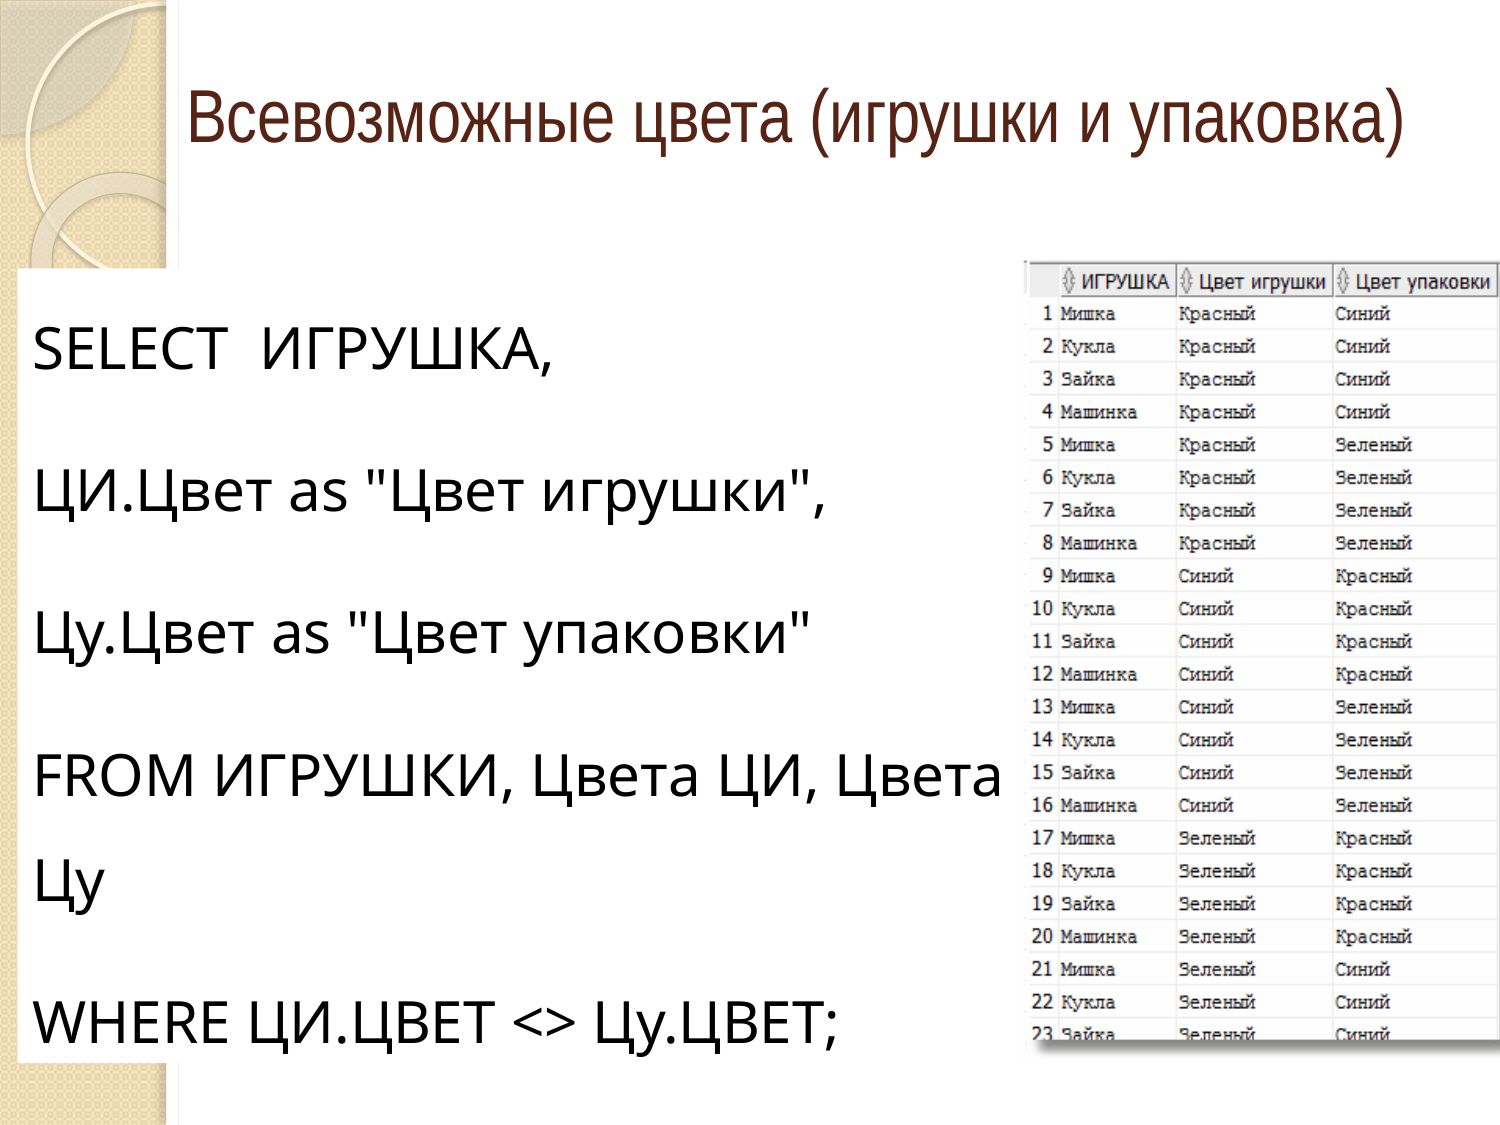

# Всевозможные цвета (игрушки и упаковка)
SELECT ИГРУШКА,
ЦИ.Цвет as "Цвет игрушки",
Цу.Цвет as "Цвет упаковки"
FROM ИГРУШКИ, Цвета ЦИ, Цвета Цу
WHERE ЦИ.ЦВЕТ <> Цу.ЦВЕТ;